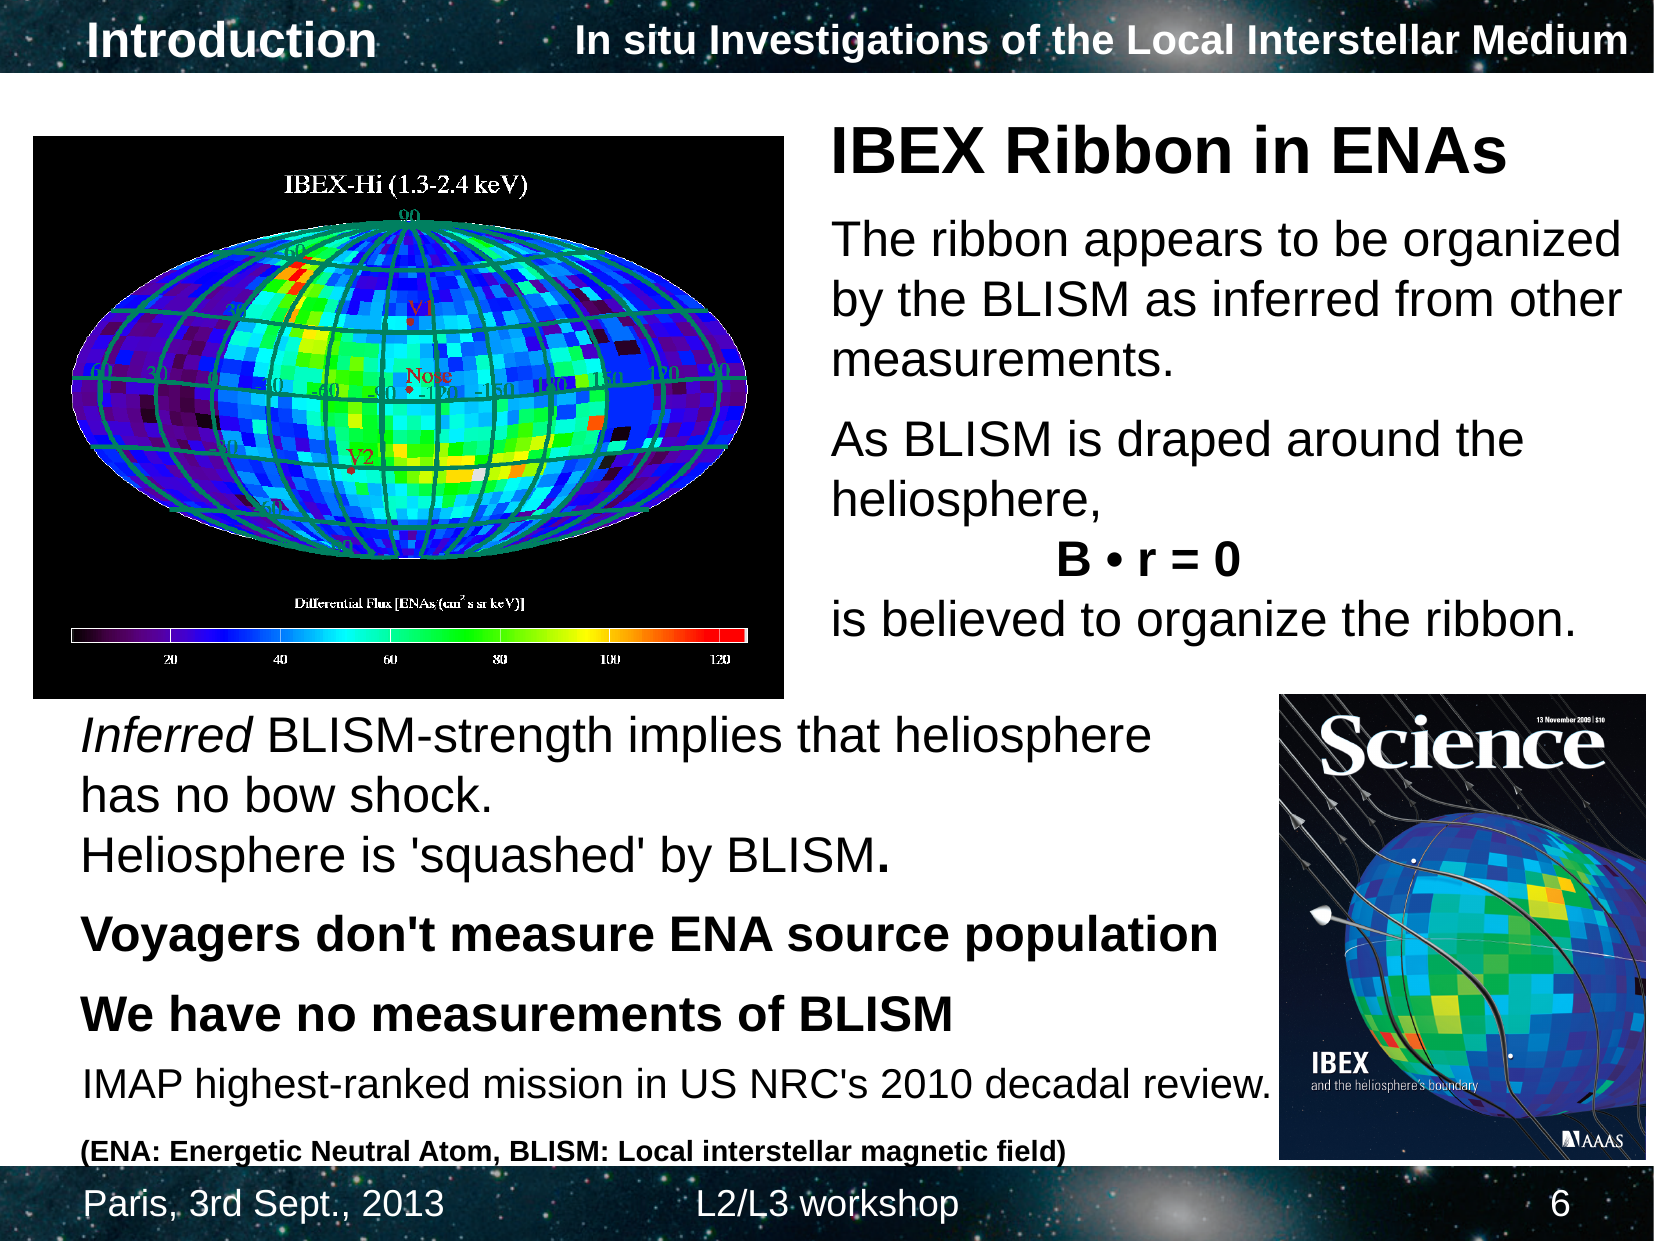

Introduction
IBEX Ribbon in ENAs
The ribbon appears to be organized by the BLISM as inferred from other measurements.
As BLISM is draped around the heliosphere,
			B • r = 0
is believed to organize the ribbon.
Inferred BLISM-strength implies that heliosphere has no bow shock.
Heliosphere is 'squashed' by BLISM.
Voyagers don't measure ENA source population
We have no measurements of BLISM
(ENA: Energetic Neutral Atom, BLISM: Local interstellar magnetic field)
IMAP highest-ranked mission in US NRC's 2010 decadal review.